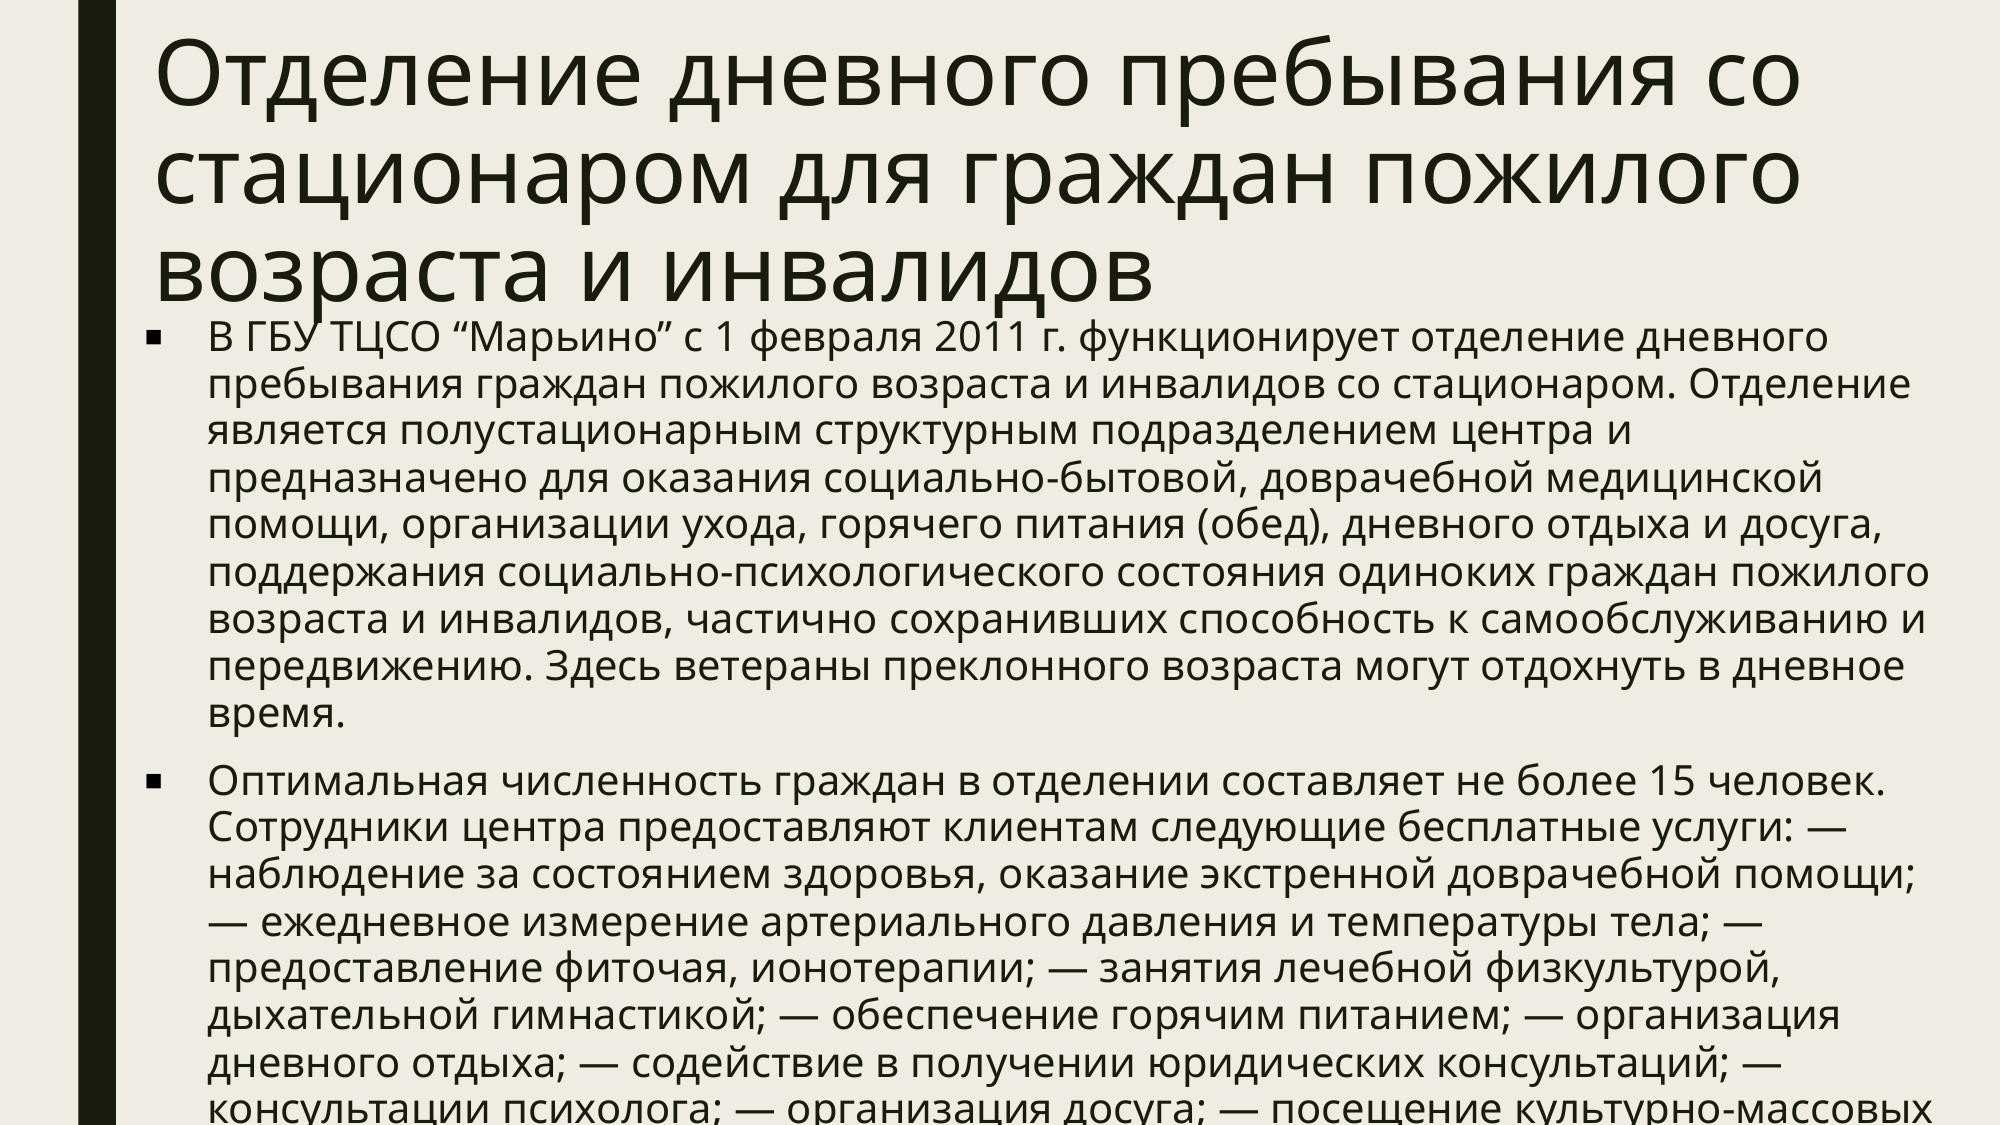

# Отделение дневного пребывания со стационаром для граждан пожилого возраста и инвалидов
В ГБУ ТЦСО “Марьино” с 1 февраля 2011 г. функционирует отделение дневного пребывания граждан пожилого возраста и инвалидов со стационаром. Отделение является полустационарным структурным подразделением центра и предназначено для оказания социально-бытовой, доврачебной медицинской помощи, организации ухода, горячего питания (обед), дневного отдыха и досуга, поддержания социально-психологического состояния одиноких граждан пожилого возраста и инвалидов, частично сохранивших способность к самообслуживанию и передвижению. Здесь ветераны преклонного возраста могут отдохнуть в дневное время.
Оптимальная численность граждан в отделении составляет не более 15 человек. Сотрудники центра предоставляют клиентам следующие бесплатные услуги: — наблюдение за состоянием здоровья, оказание экстренной доврачебной помощи; — ежедневное измерение артериального давления и температуры тела; — предоставление фиточая, ионотерапии; — занятия лечебной физкультурой, дыхательной гимнастикой; — обеспечение горячим питанием; — организация дневного отдыха; — содействие в получении юридических консультаций; — консультации психолога; — организация досуга; — посещение культурно-массовых мероприятий, проводимых в центре.